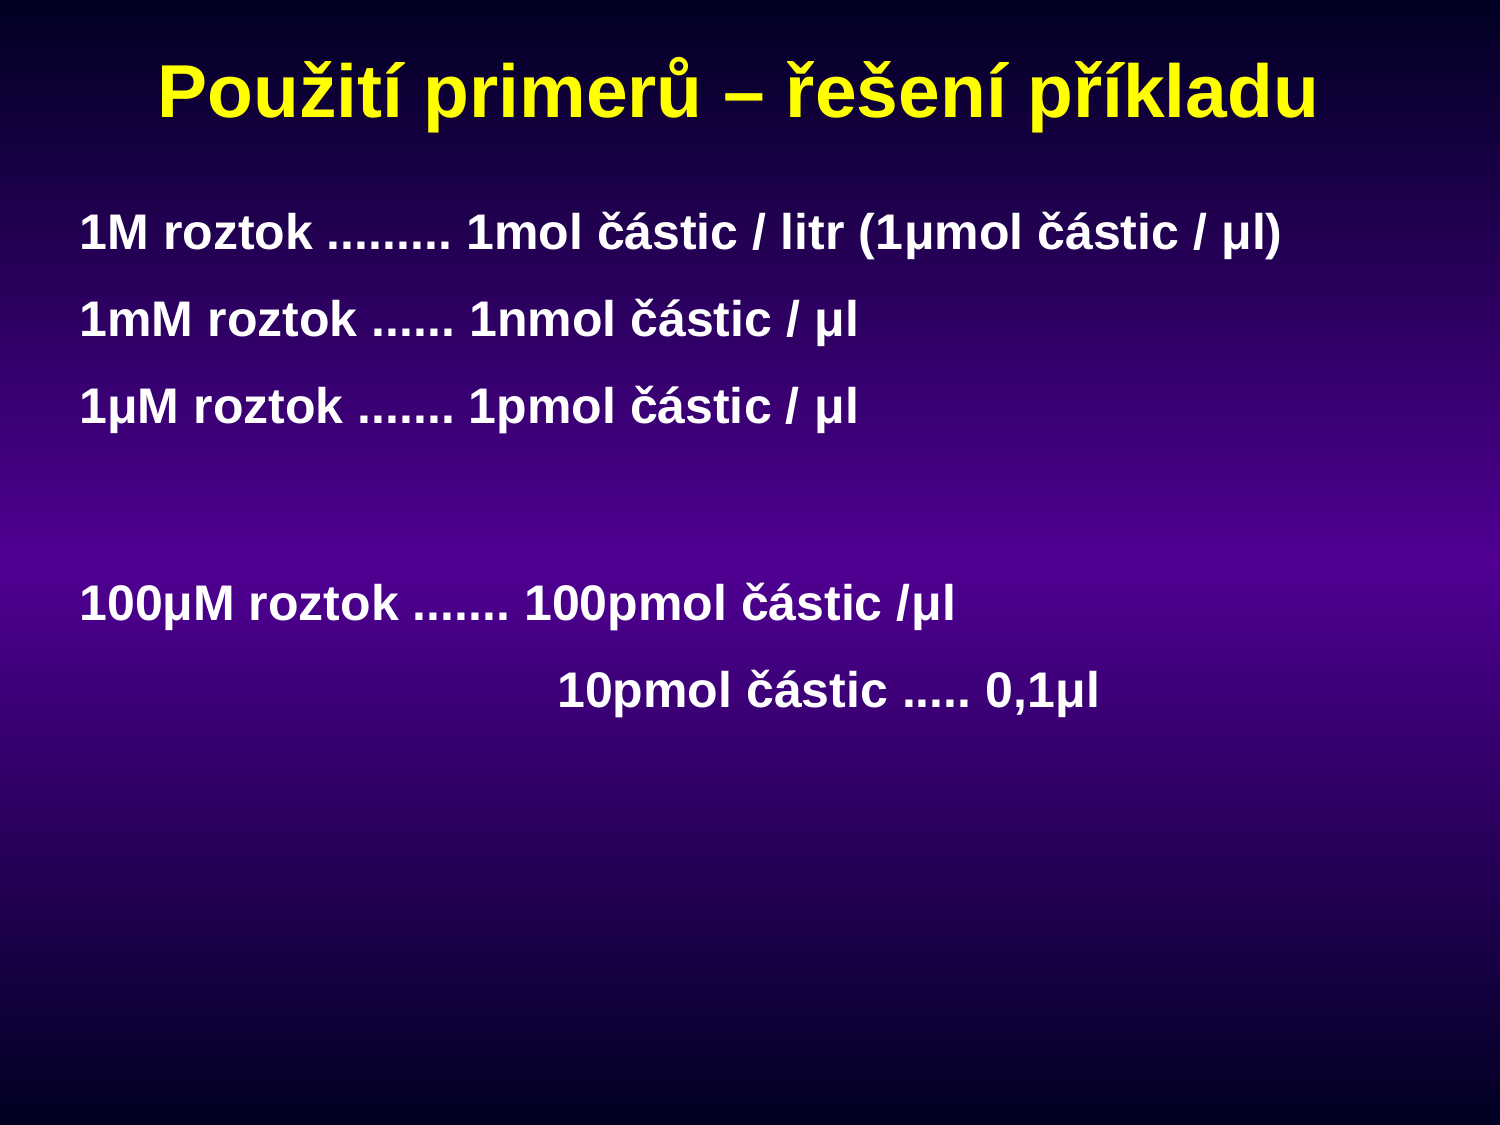

# Použití primerů – řešení příkladu
1M roztok ......... 1mol částic / litr (1μmol částic / μl)
1mM roztok ...... 1nmol částic / μl
1μM roztok ....... 1pmol částic / μl
100μM roztok ....... 100pmol částic /μl
			 10pmol částic ..... 0,1μl